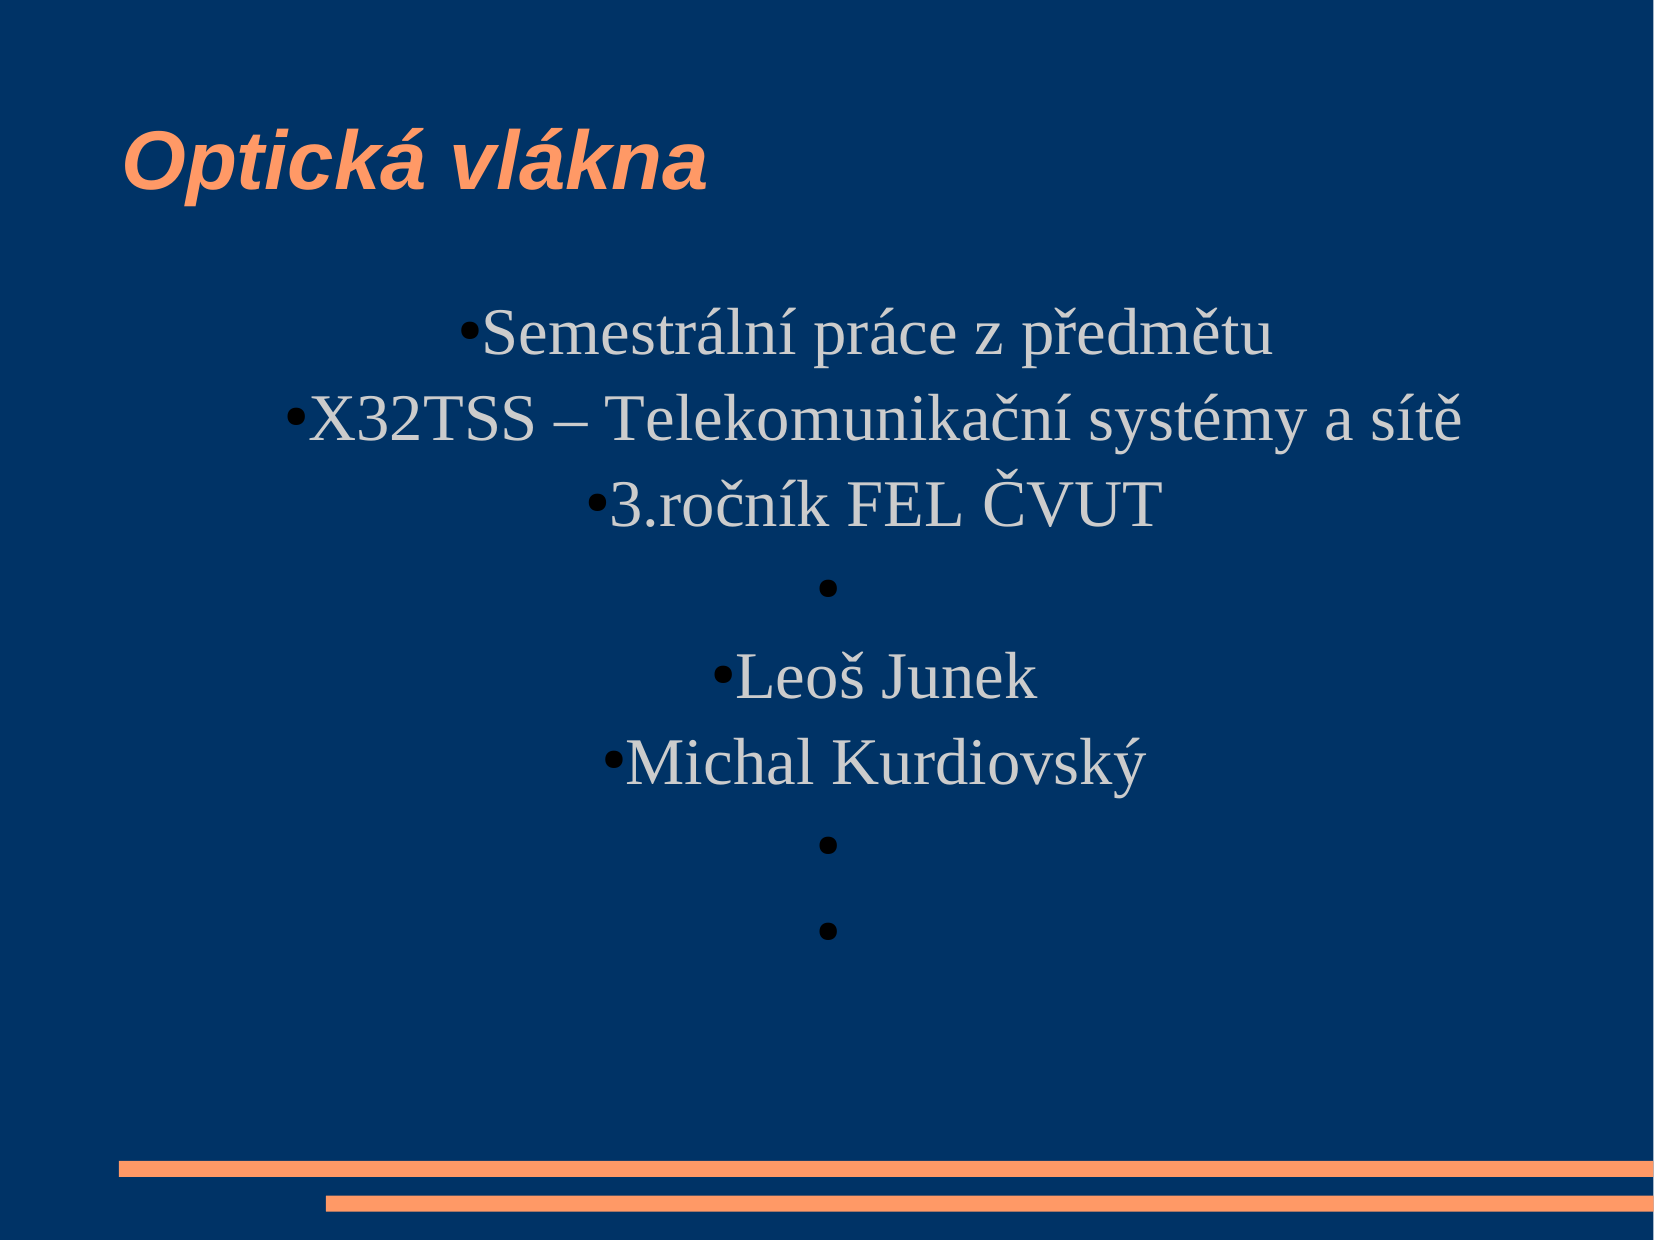

# Optická vlákna
Semestrální práce z předmětu
X32TSS – Telekomunikační systémy a sítě
3.ročník FEL ČVUT
Leoš Junek
Michal Kurdiovský